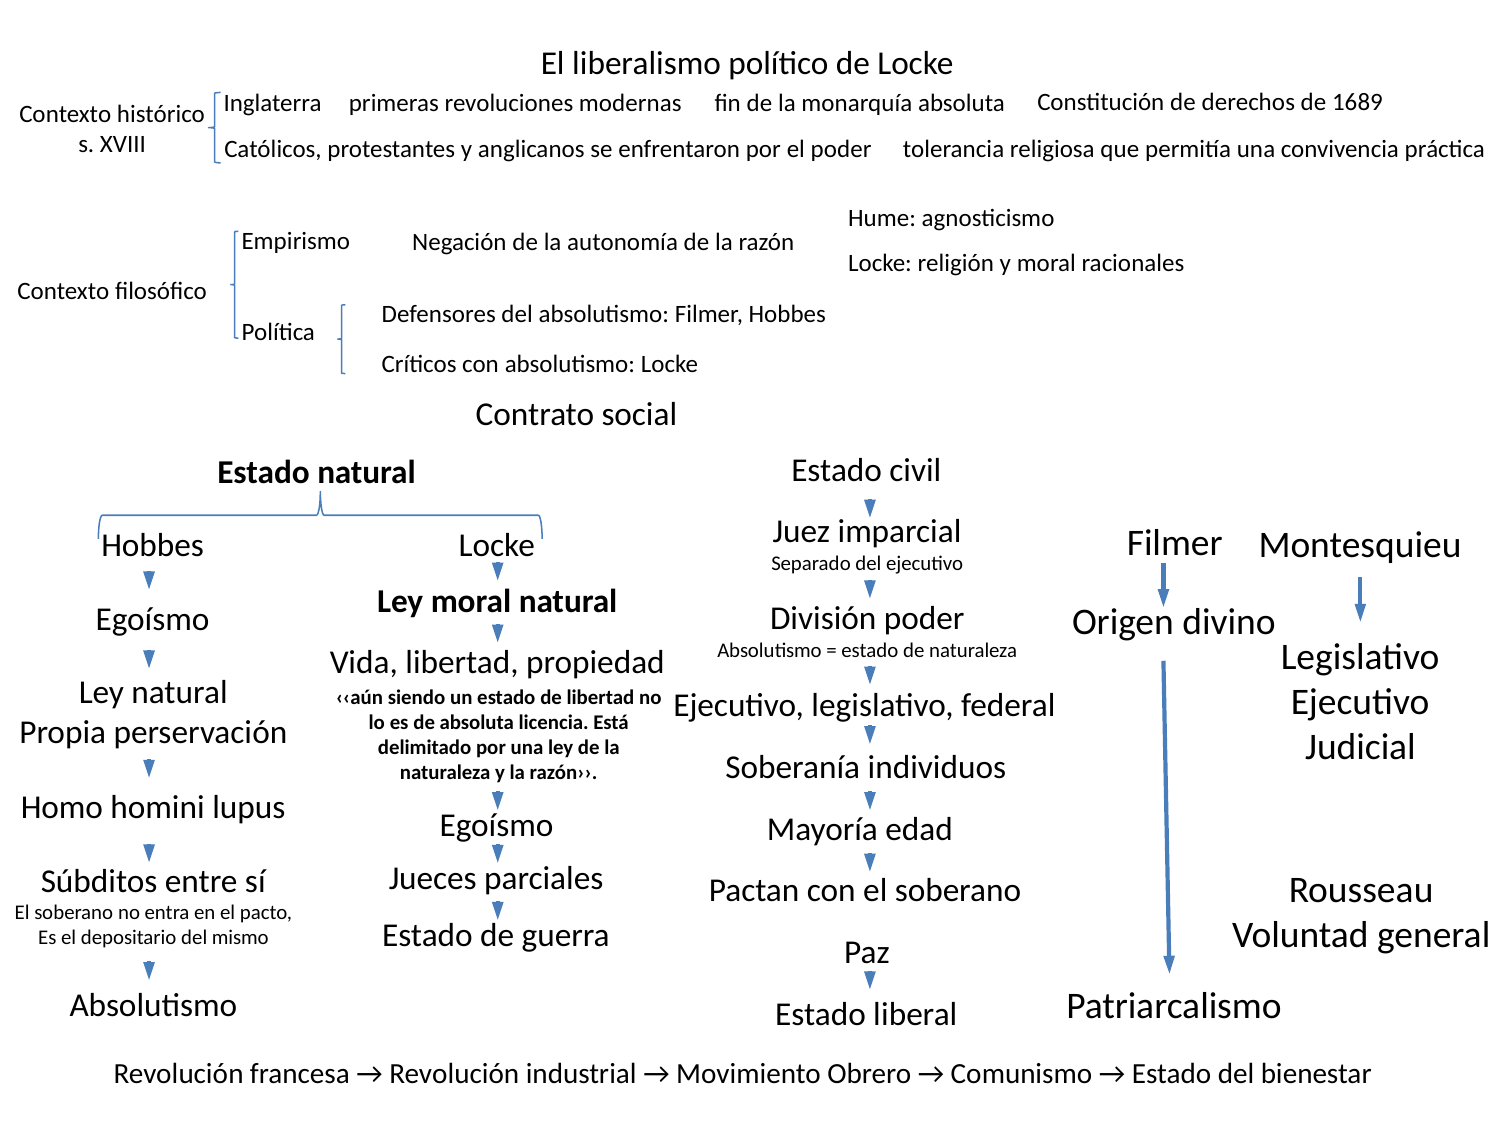

El liberalismo político de Locke
Constitución de derechos de 1689
primeras revoluciones modernas
fin de la monarquía absoluta
Inglaterra
Contexto histórico
s. XVIII
Católicos, protestantes y anglicanos se enfrentaron por el poder
tolerancia religiosa que permitía una convivencia práctica
Hume: agnosticismo
Empirismo
Negación de la autonomía de la razón
Locke: religión y moral racionales
Contexto filosófico
Defensores del absolutismo: Filmer, Hobbes
Política
Críticos con absolutismo: Locke
Contrato social
Estado civil
Estado natural
Juez imparcial
Separado del ejecutivo
Filmer
Montesquieu
Hobbes
Locke
Ley moral natural
División poder
Absolutismo = estado de naturaleza
Egoísmo
Origen divino
Legislativo
Ejecutivo
Judicial
Vida, libertad, propiedad
Ley natural
Propia perservación
Ejecutivo, legislativo, federal
‹‹aún siendo un estado de libertad no lo es de absoluta licencia. Está delimitado por una ley de la naturaleza y la razón››.
Soberanía individuos
Homo homini lupus
Egoísmo
Mayoría edad
Jueces parciales
Súbditos entre sí
El soberano no entra en el pacto,
Es el depositario del mismo
Rousseau
Voluntad general
Pactan con el soberano
Estado de guerra
Paz
Patriarcalismo
Absolutismo
Estado liberal
Revolución francesa → Revolución industrial → Movimiento Obrero → Comunismo → Estado del bienestar